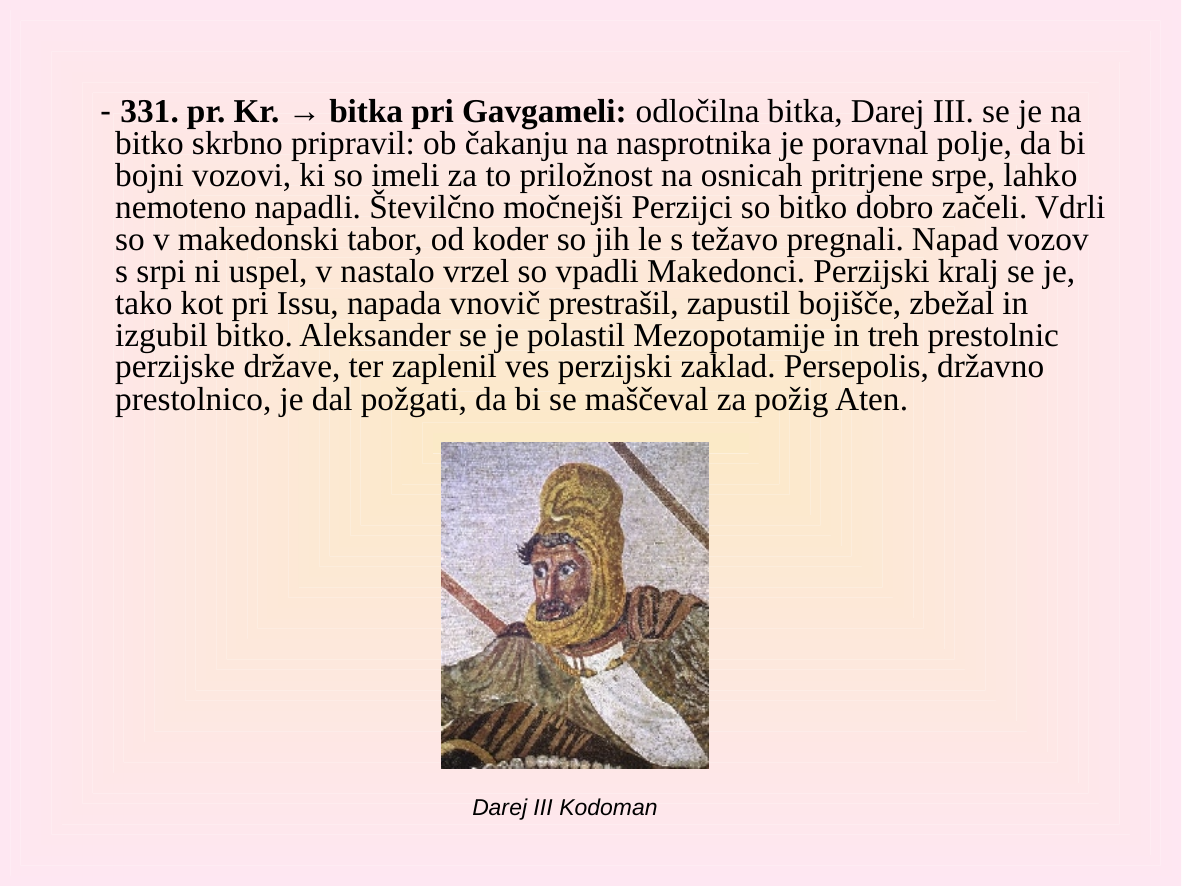

# - 331. pr. Kr. → bitka pri Gavgameli: odločilna bitka, Darej III. se je na bitko skrbno pripravil: ob čakanju na nasprotnika je poravnal polje, da bi bojni vozovi, ki so imeli za to priložnost na osnicah pritrjene srpe, lahko nemoteno napadli. Številčno močnejši Perzijci so bitko dobro začeli. Vdrli so v makedonski tabor, od koder so jih le s težavo pregnali. Napad vozov s srpi ni uspel, v nastalo vrzel so vpadli Makedonci. Perzijski kralj se je, tako kot pri Issu, napada vnovič prestrašil, zapustil bojišče, zbežal in izgubil bitko. Aleksander se je polastil Mezopotamije in treh prestolnic perzijske države, ter zaplenil ves perzijski zaklad. Persepolis, državno prestolnico, je dal požgati, da bi se maščeval za požig Aten.
Darej III Kodoman